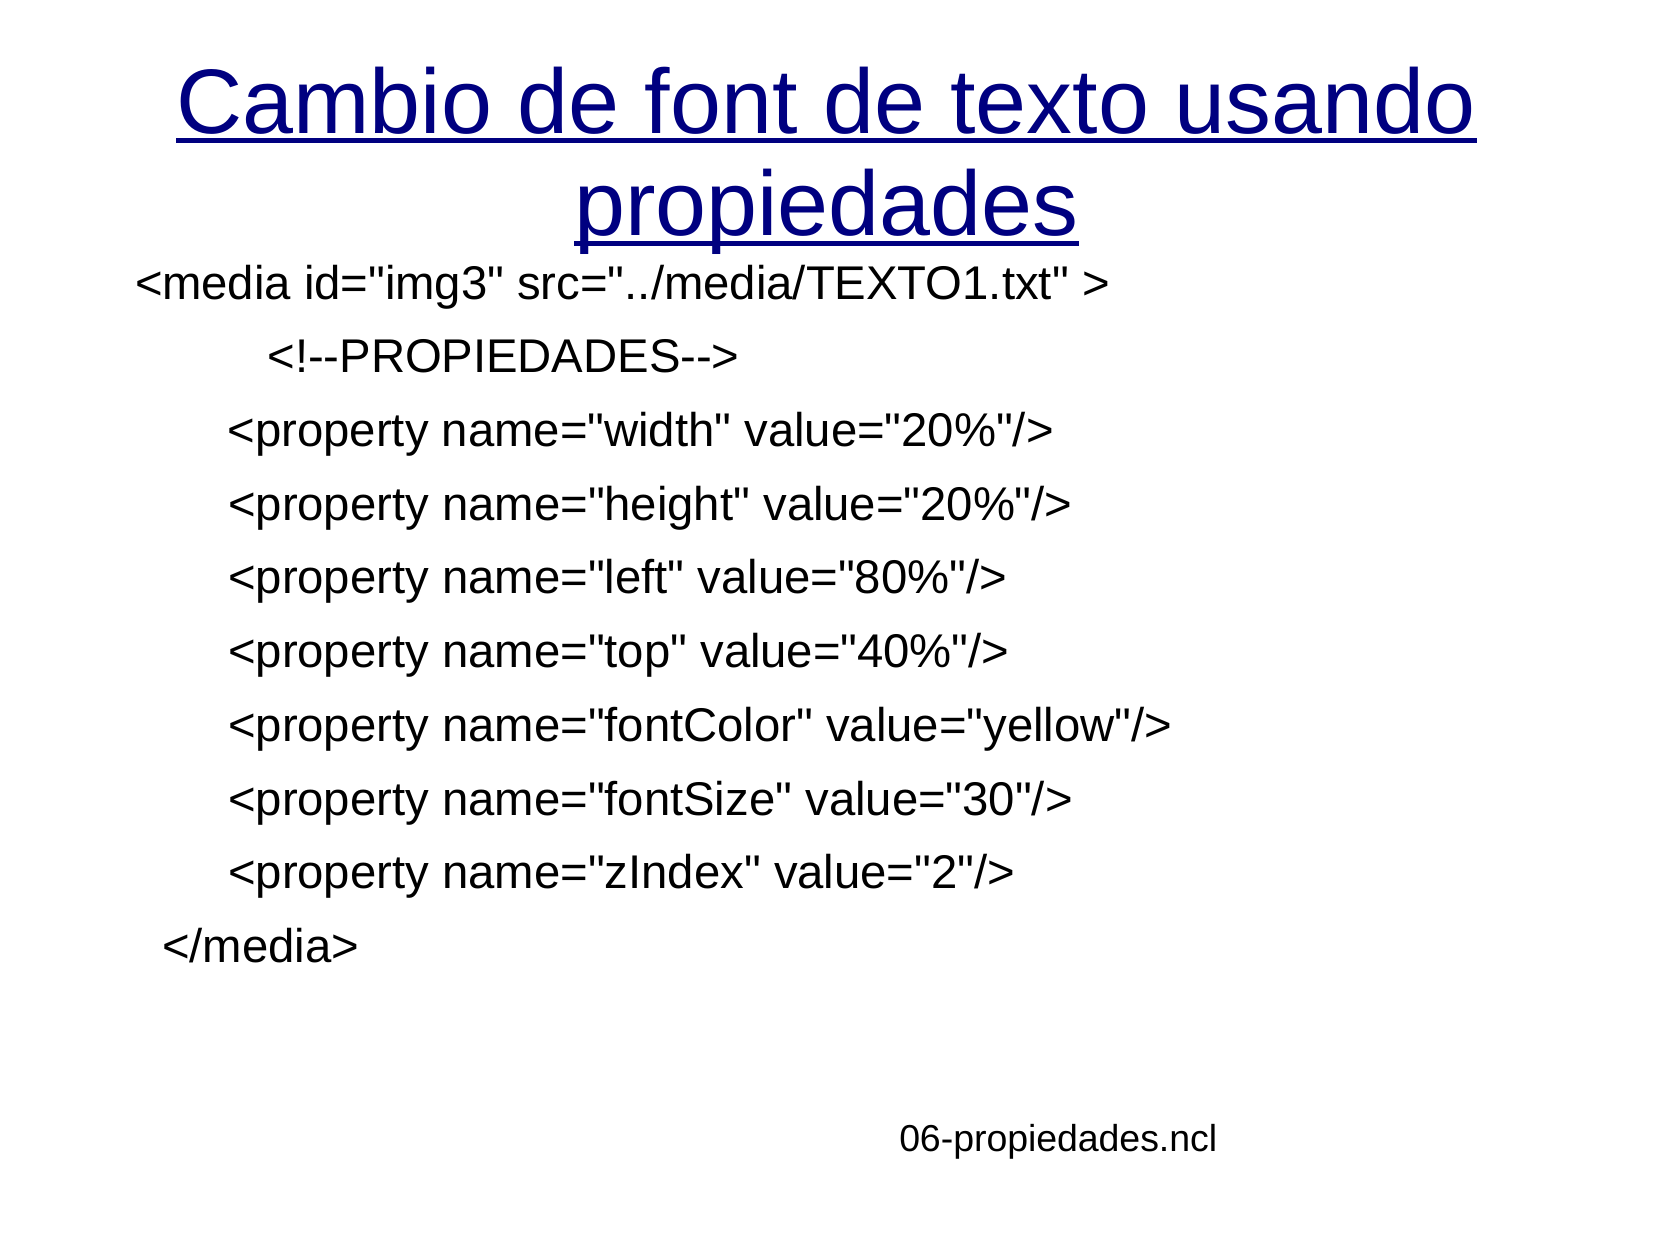

# Cambio de font de texto usando propiedades
 	<media id="img3" src="../media/TEXTO1.txt" >
 	 <!--PROPIEDADES-->
 	 <property name="width" value="20%"/>
 <property name="height" value="20%"/>
 <property name="left" value="80%"/>
 <property name="top" value="40%"/>
 <property name="fontColor" value="yellow"/>
 <property name="fontSize" value="30"/>
 <property name="zIndex" value="2"/>
 </media>
06-propiedades.ncl